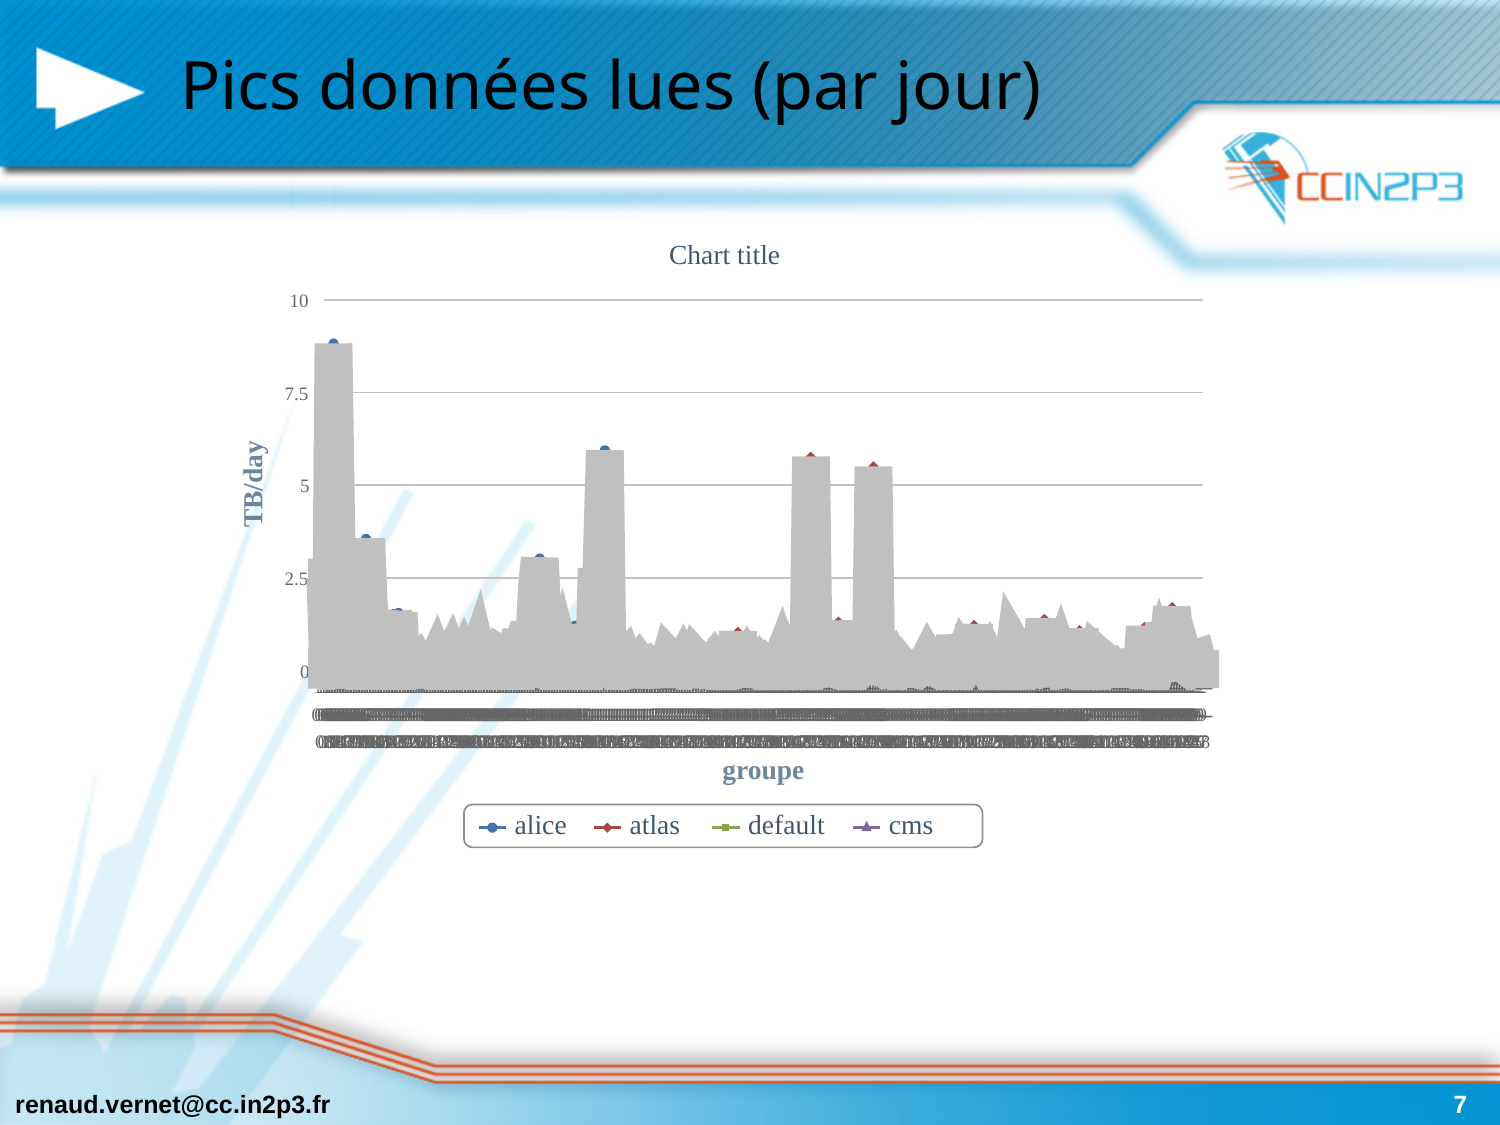

# Pics données lues (par jour)
7